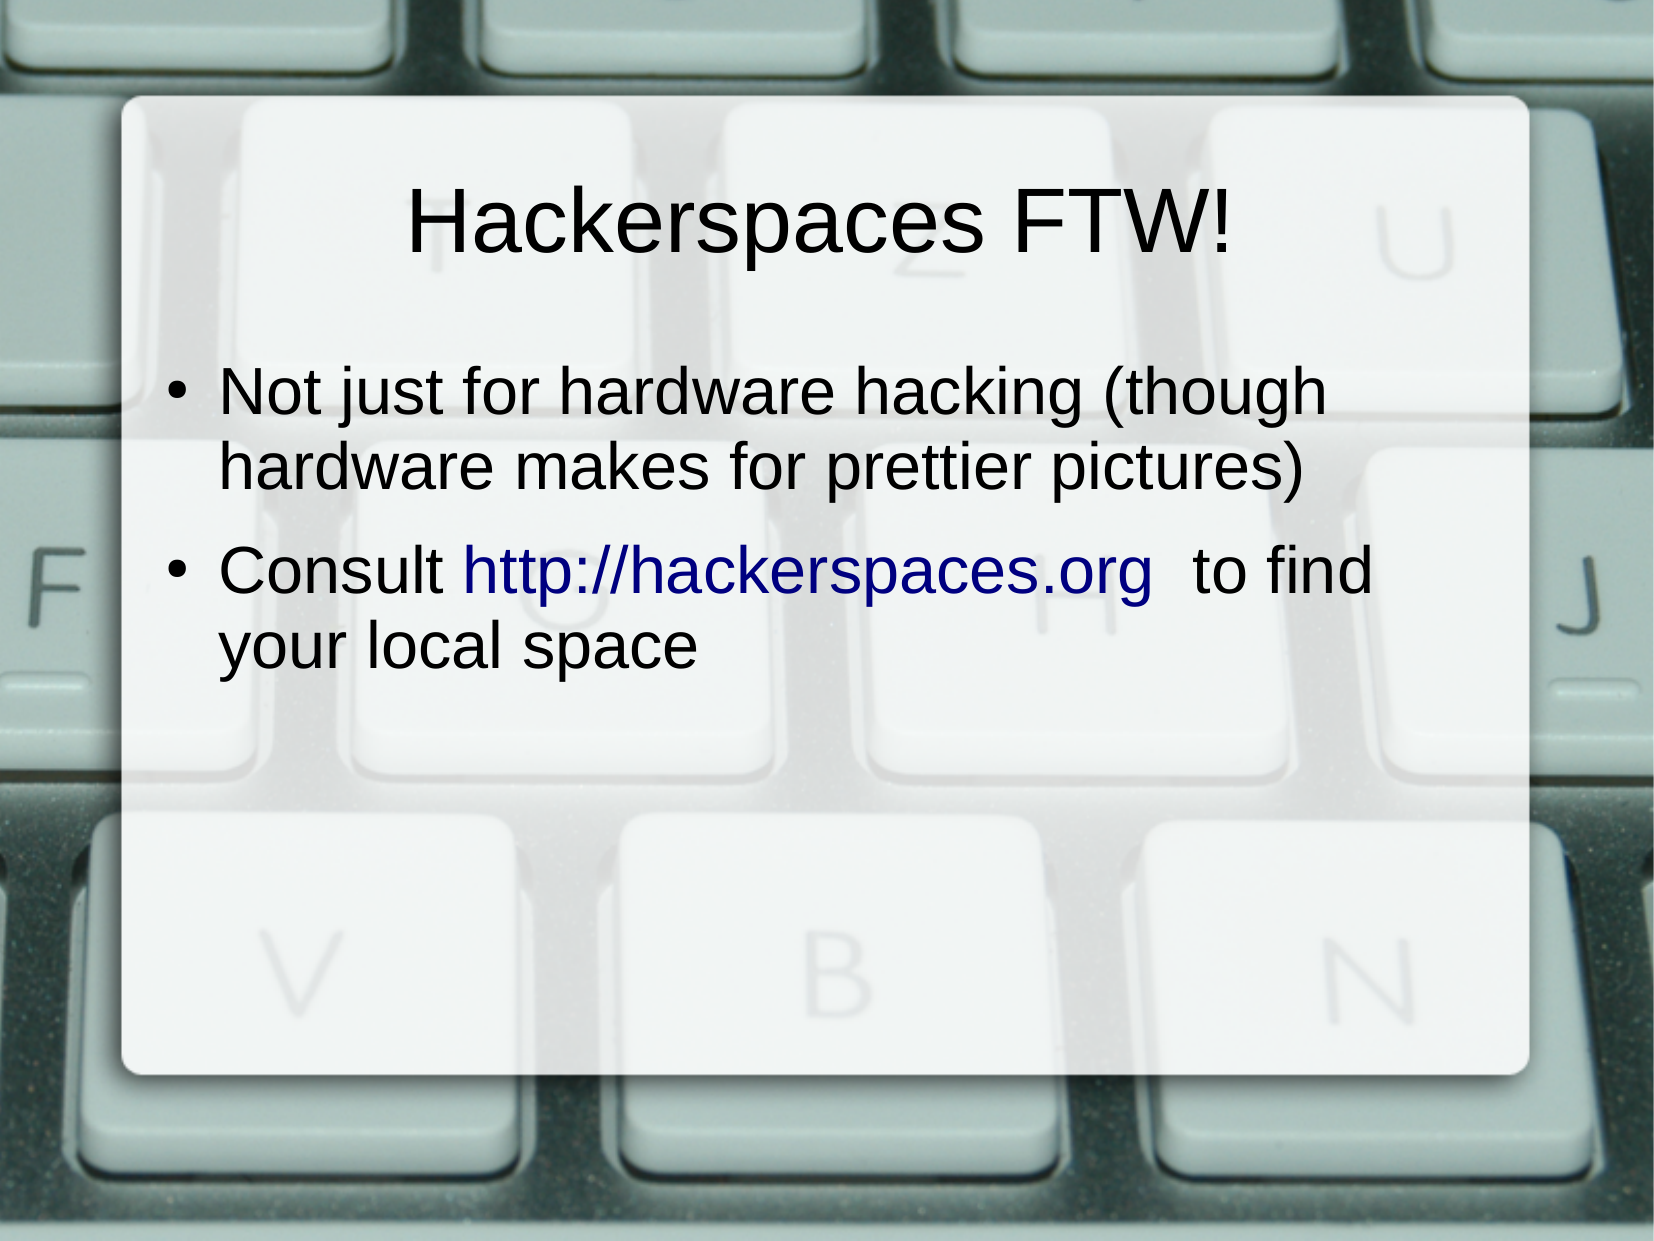

# Hackerspaces FTW!
Not just for hardware hacking (though hardware makes for prettier pictures)
Consult http://hackerspaces.org to find your local space